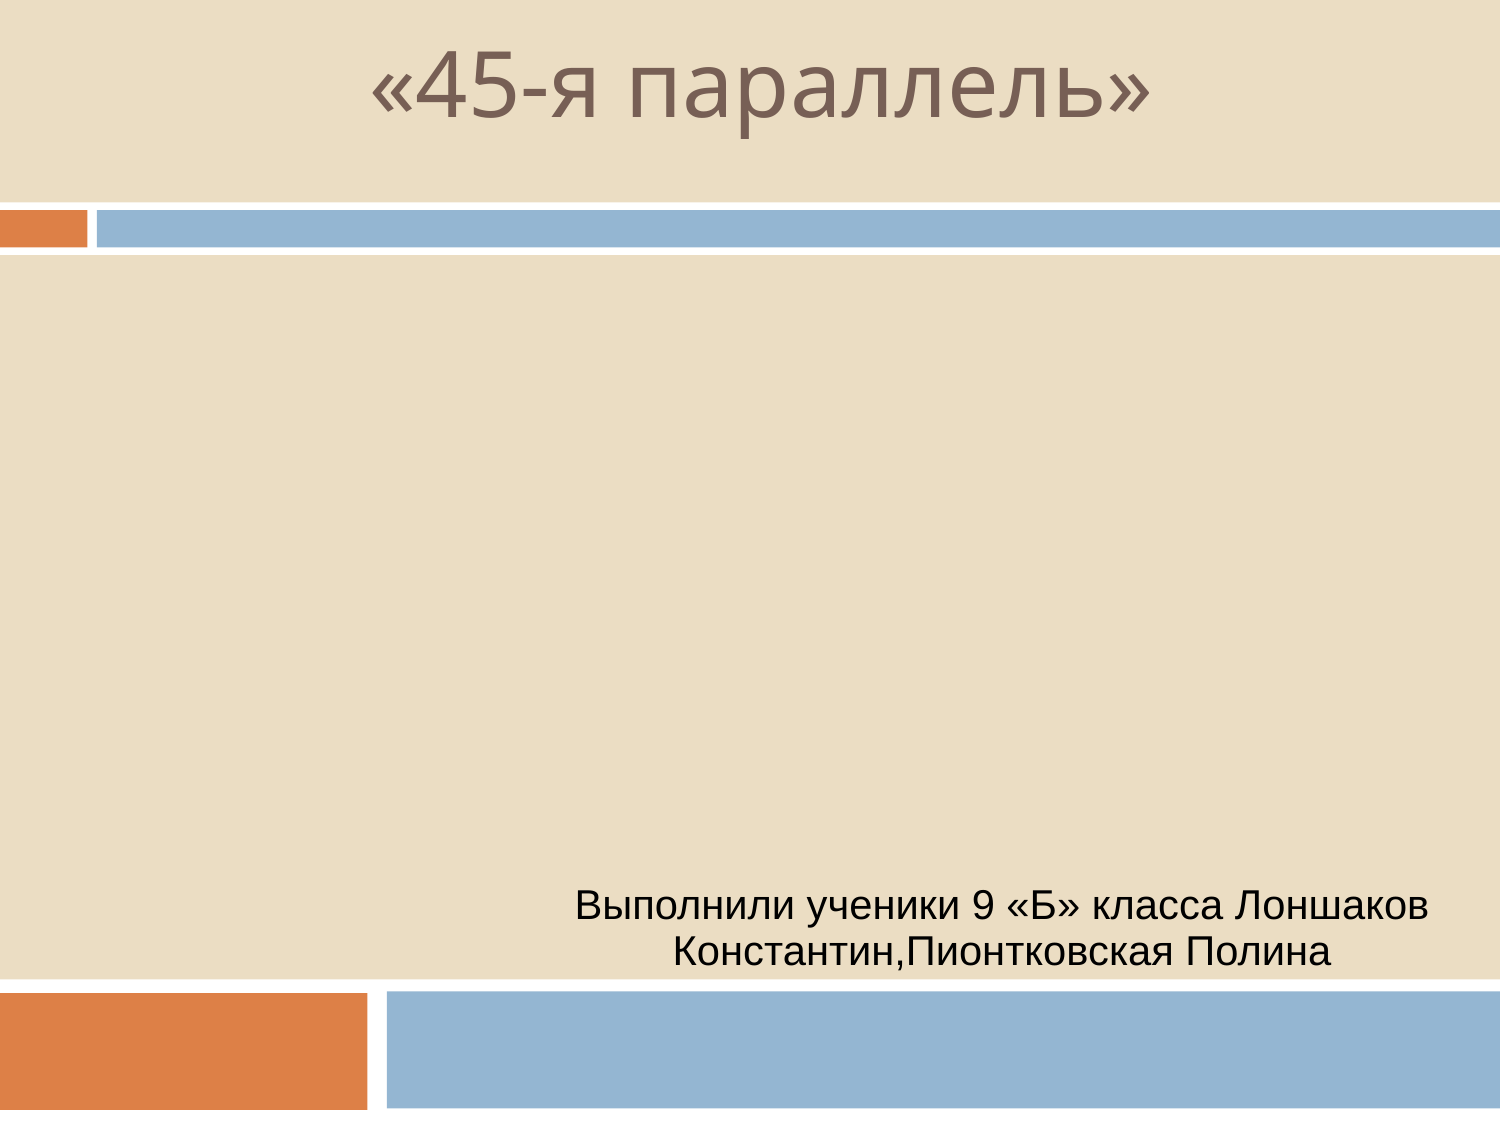

# «45-я параллель»
Выполнили ученики 9 «Б» класса Лоншаков Константин,Пионтковская Полина